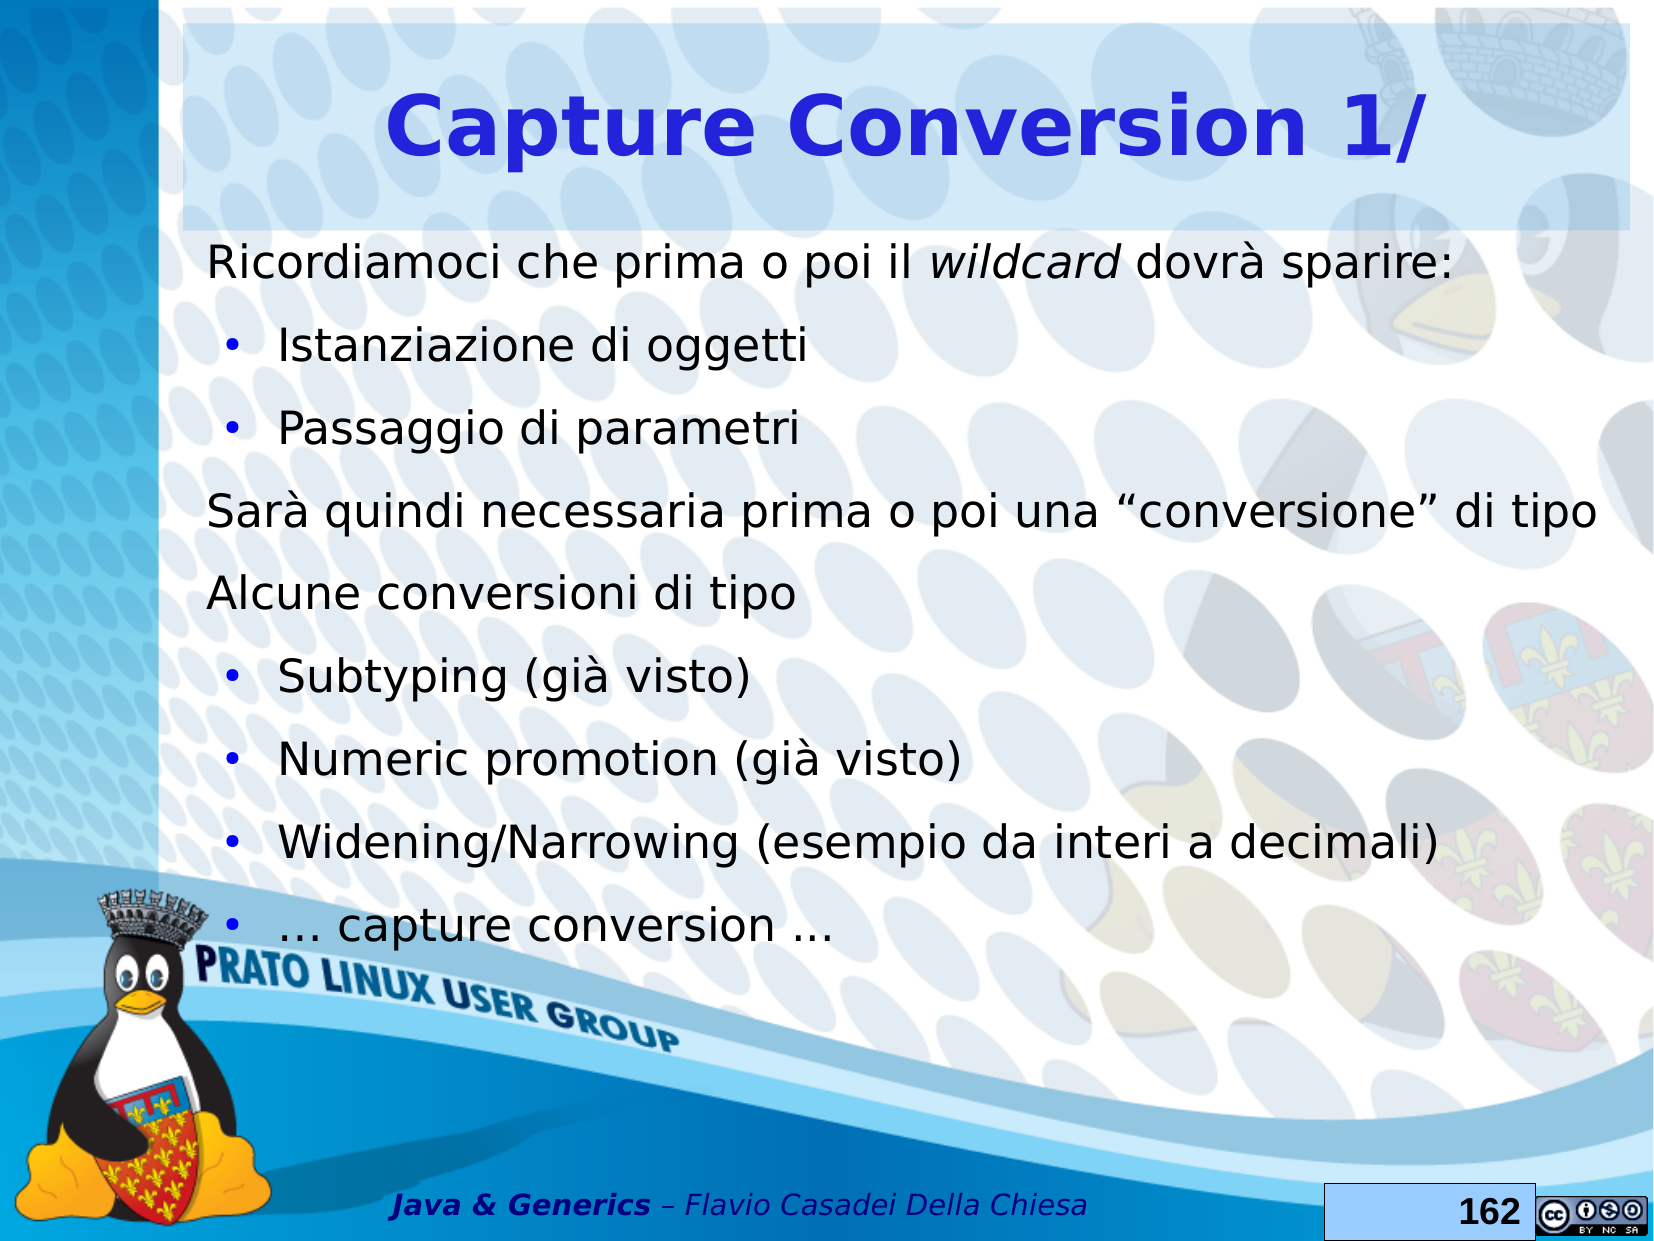

# Capture Conversion 1/
Ricordiamoci che prima o poi il wildcard dovrà sparire:
Istanziazione di oggetti
Passaggio di parametri
Sarà quindi necessaria prima o poi una “conversione” di tipo
Alcune conversioni di tipo
Subtyping (già visto)
Numeric promotion (già visto)
Widening/Narrowing (esempio da interi a decimali)
… capture conversion ...